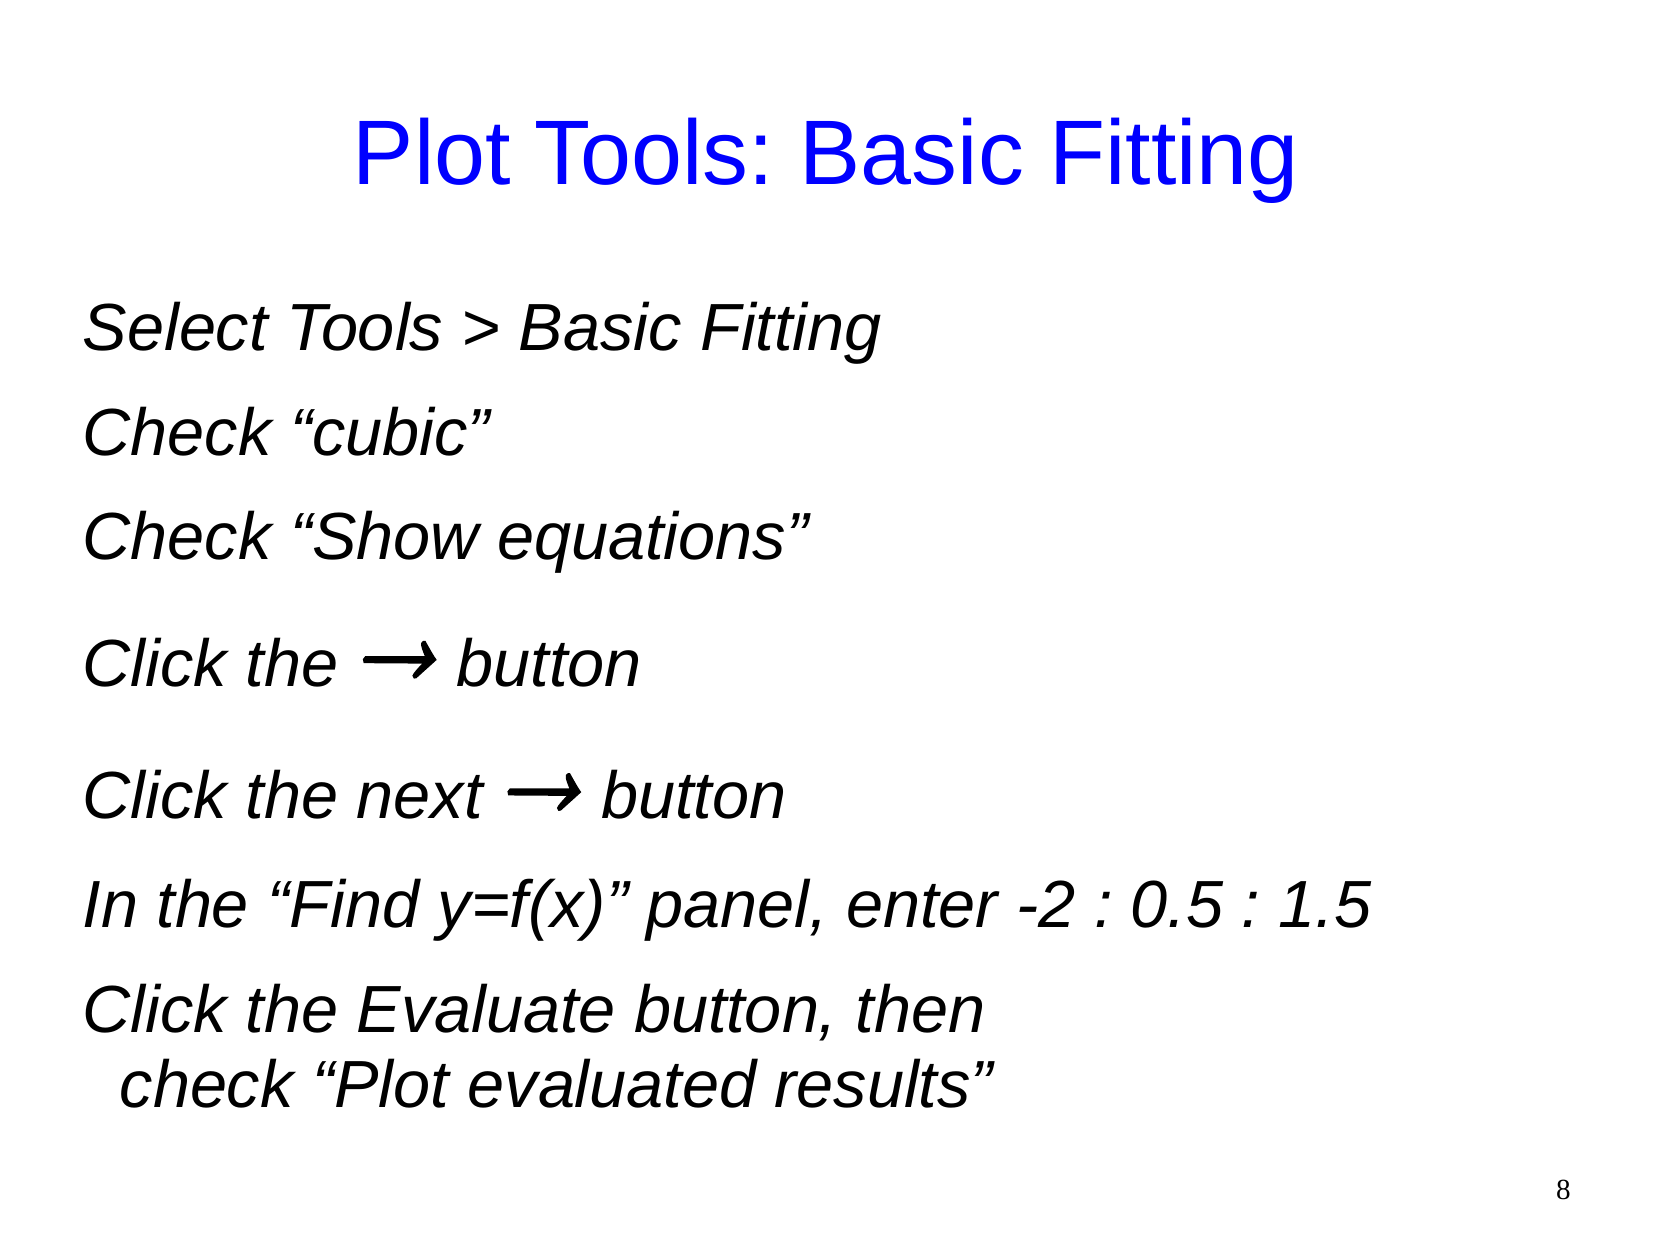

# Plot Tools: Basic Fitting
Select Tools > Basic Fitting
Check “cubic”
Check “Show equations”
Click the ® button
Click the next ® button
In the “Find y=f(x)” panel, enter -2 : 0.5 : 1.5
Click the Evaluate button, then
 check “Plot evaluated results”
8